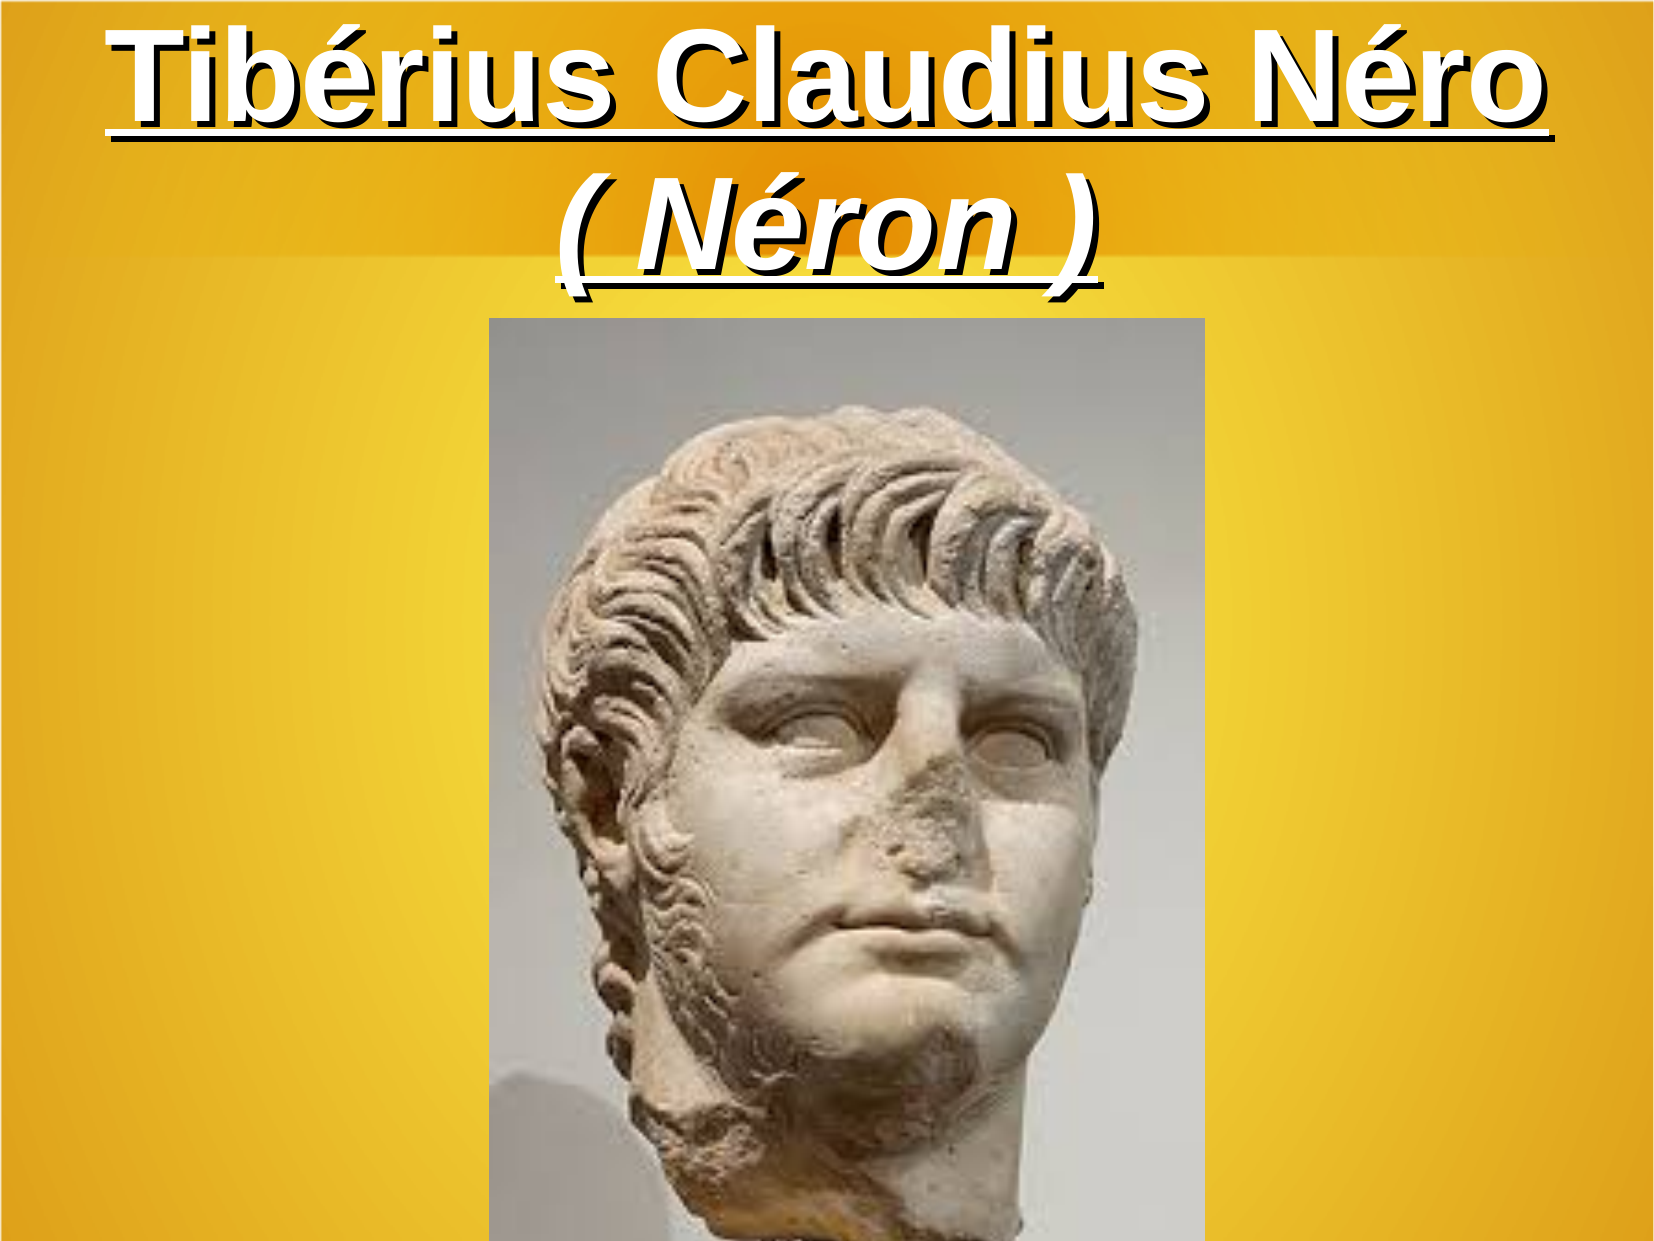

# Tibérius Claudius Néro ( Néron )